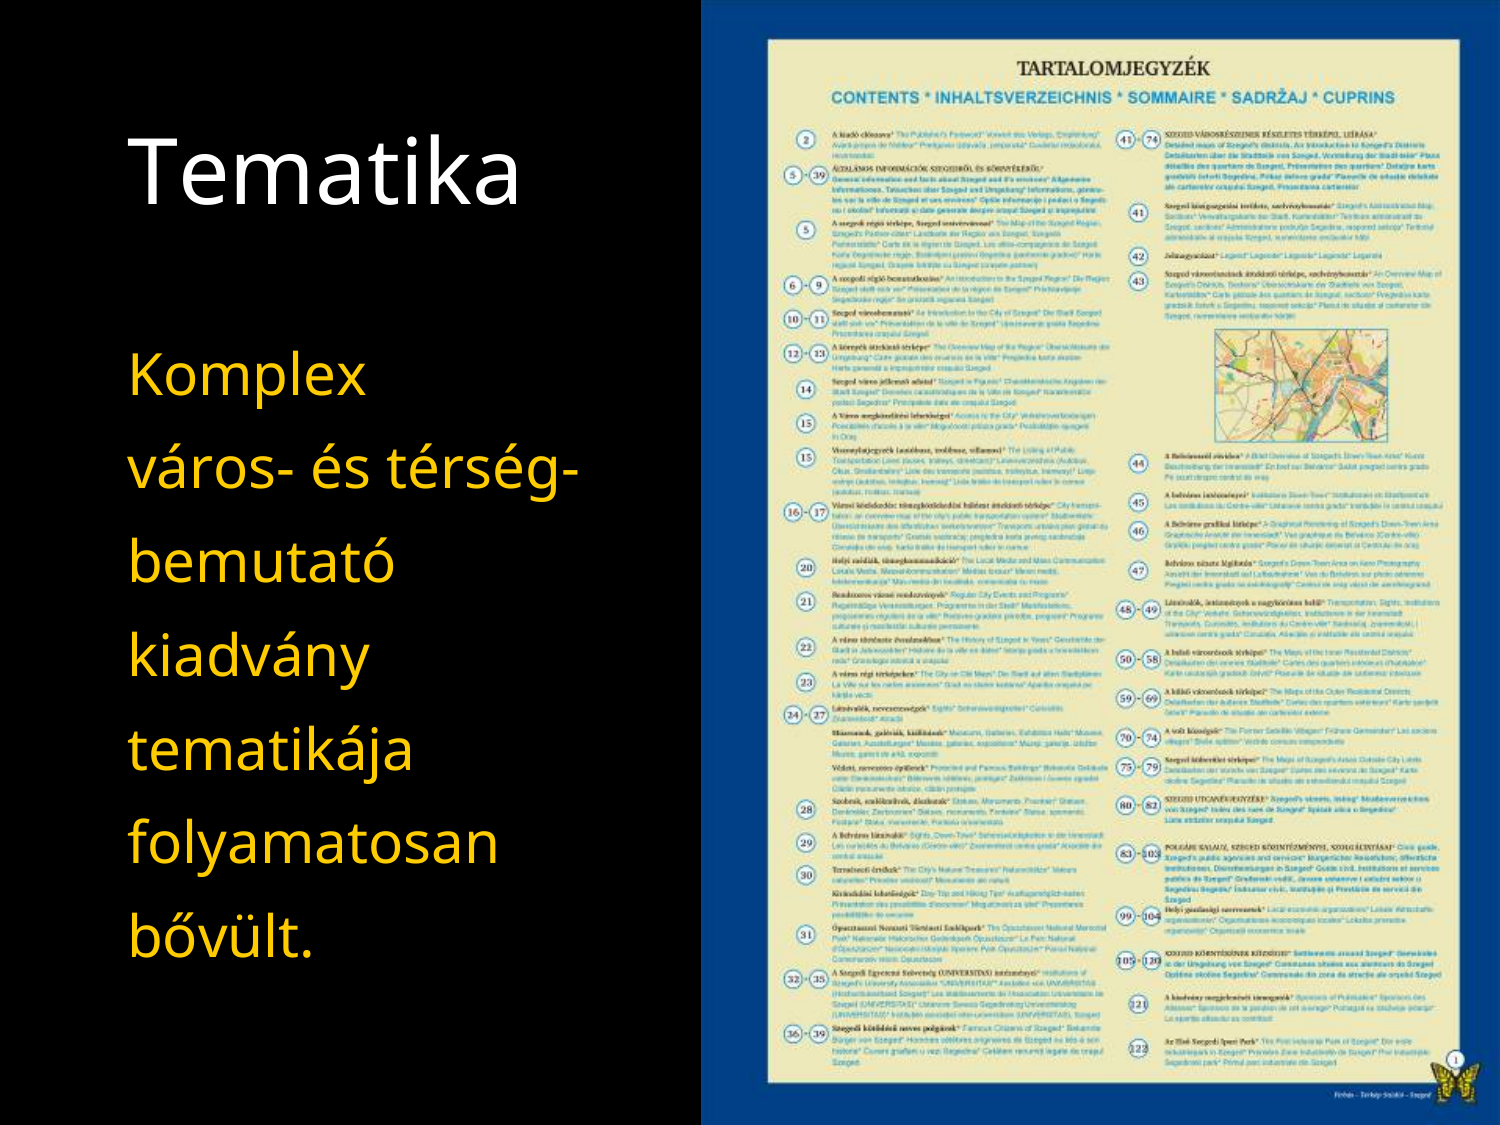

# Tematika
Komplex
város- és térség-
bemutató
kiadvány
tematikája
folyamatosan
bővült.